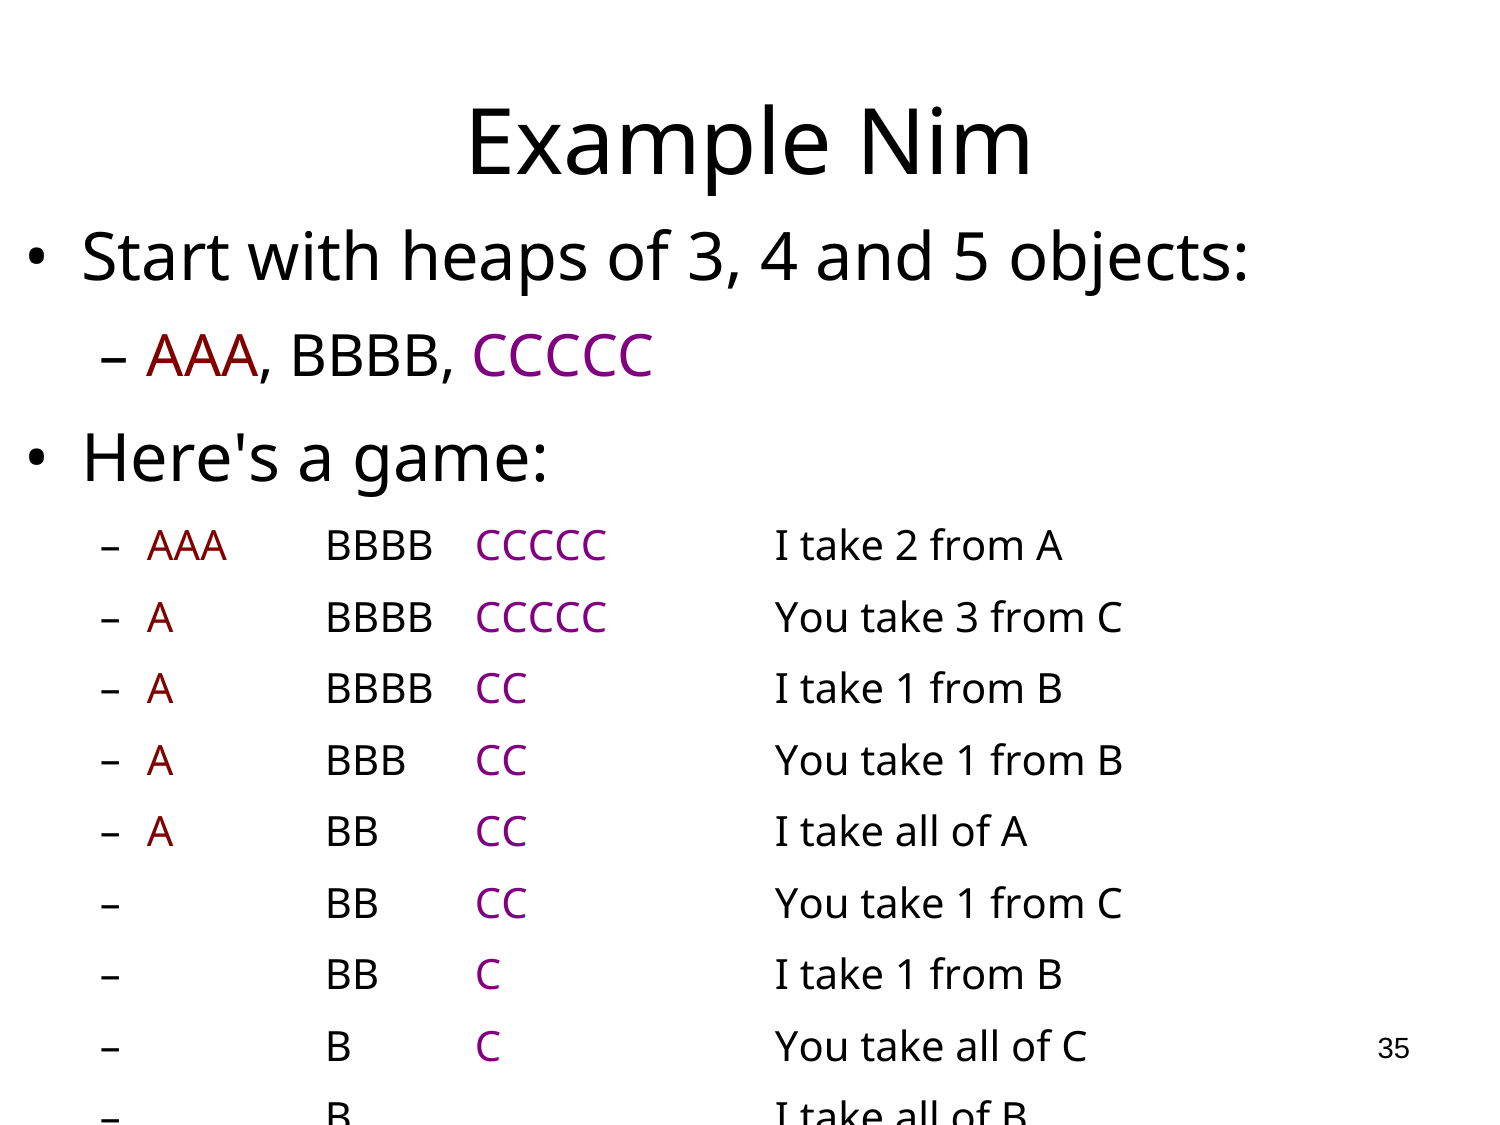

# Example Nim
Start with heaps of 3, 4 and 5 objects:
AAA, BBBB, CCCCC
Here's a game:
AAA	BBBB	CCCCC		I take 2 from A
A		BBBB	CCCCC		You take 3 from C
A		BBBB 	CC		I take 1 from B
A		BBB	CC		You take 1 from B
A		BB	CC		I take all of A
 		BB	CC		You take 1 from C
 		BB	C		I take 1 from B
 		B	C		You take all of C
 		B			I take all of B
 					You lose! (you cannot go)
35